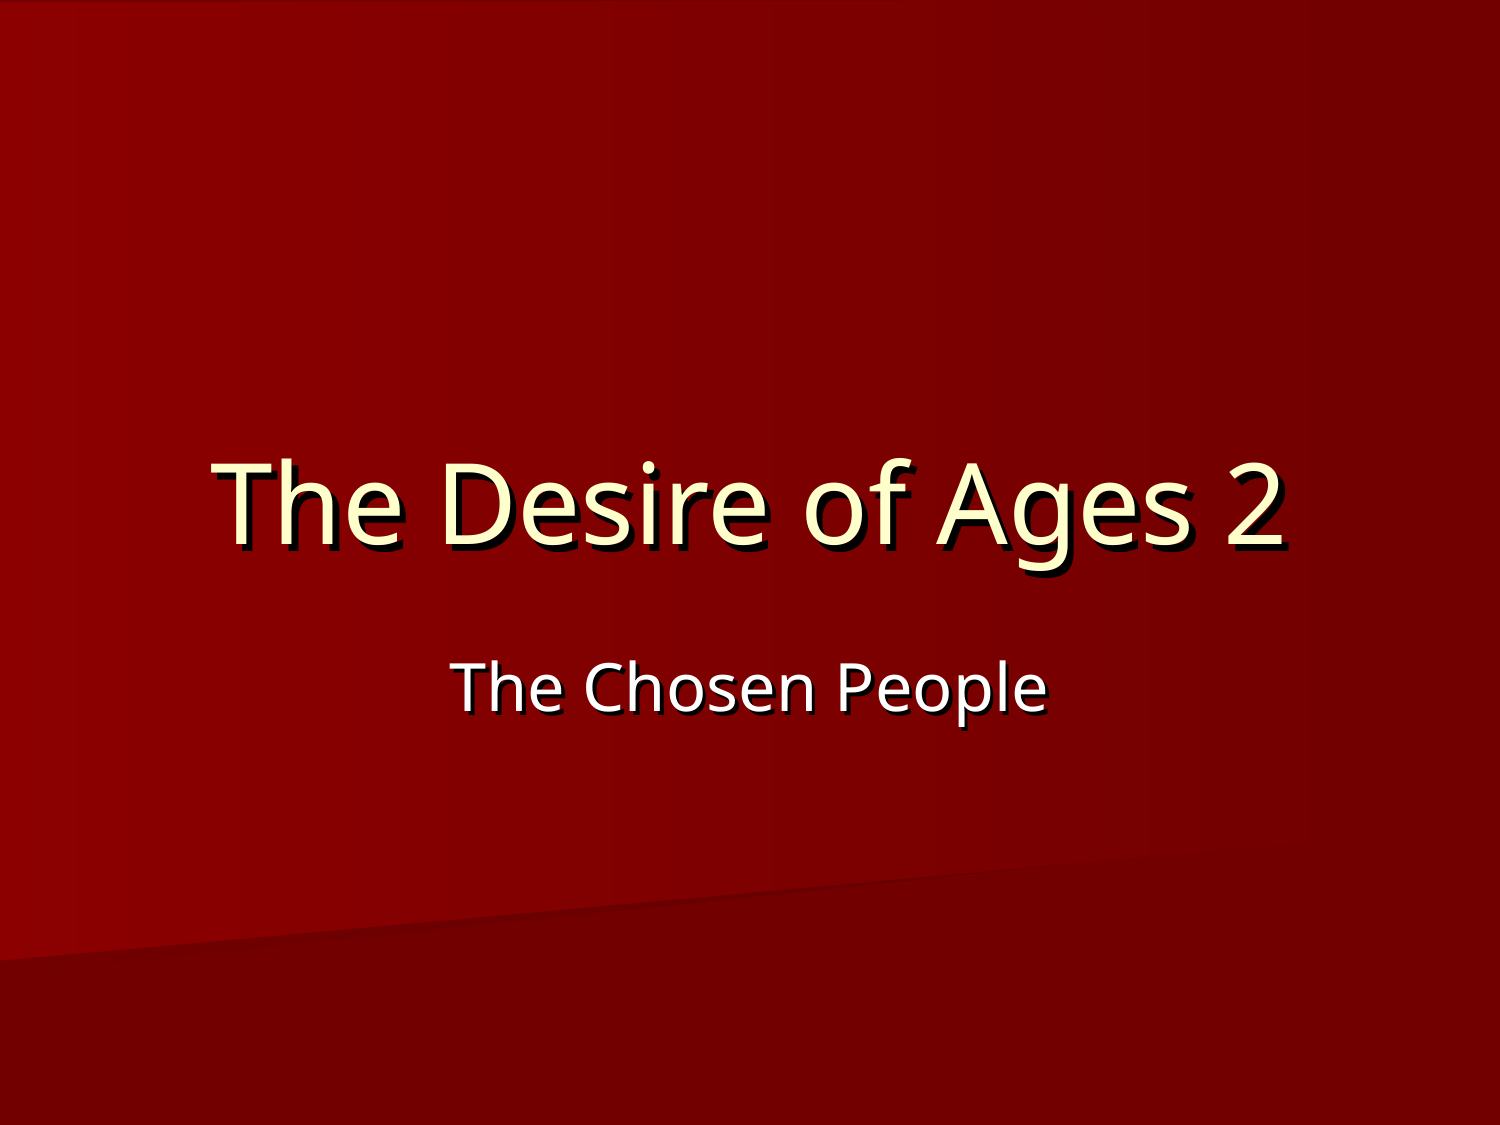

# The Desire of Ages 2
The Chosen People